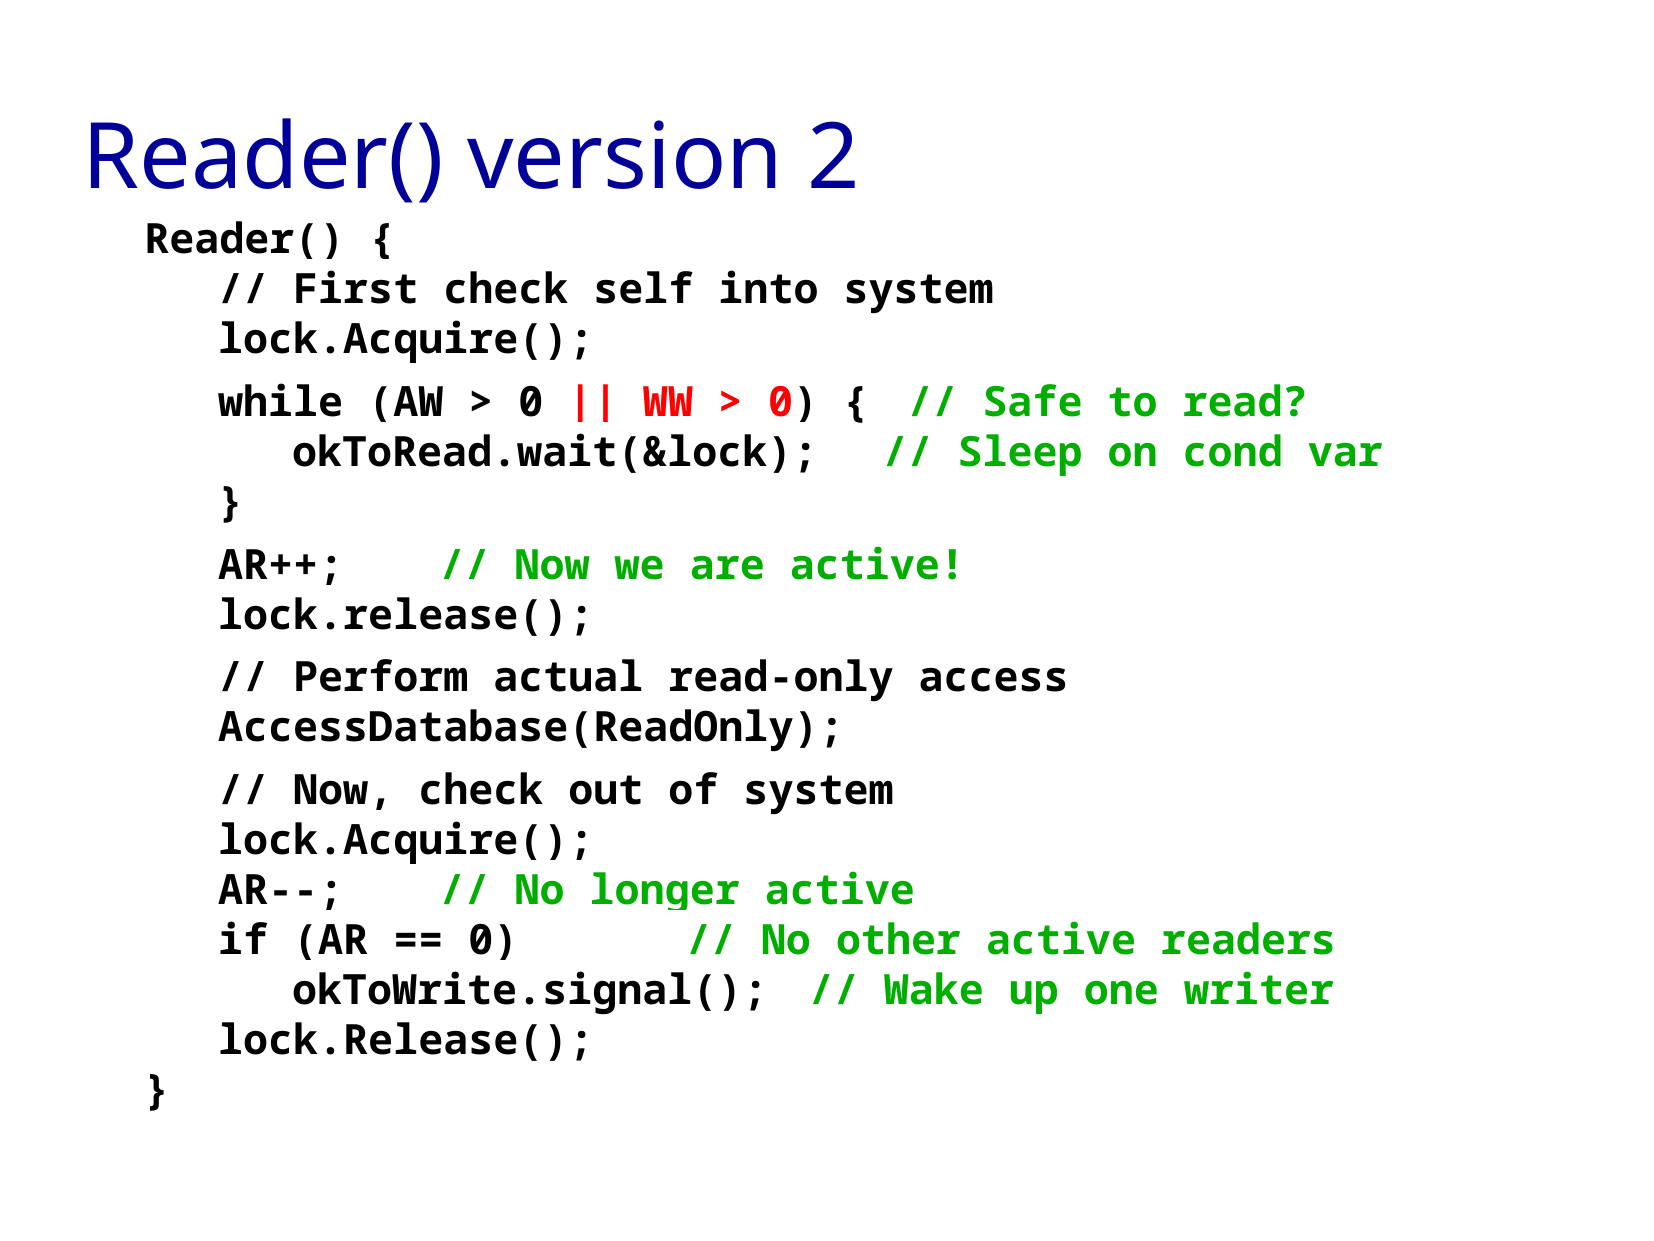

# Reader() version 2
	Reader() {
	// First check self into system
	lock.Acquire();
		while (AW > 0 || WW > 0) {	 // Safe to read?
		okToRead.wait(&lock);	// Sleep on cond var
	}
		AR++;		// Now we are active!
	lock.release();
		// Perform actual read-only access
	AccessDatabase(ReadOnly);
		// Now, check out of system
	lock.Acquire();
	AR--;		// No longer active
	if (AR == 0)		 // No other active readers
		okToWrite.signal();	// Wake up one writer
	lock.Release();
}